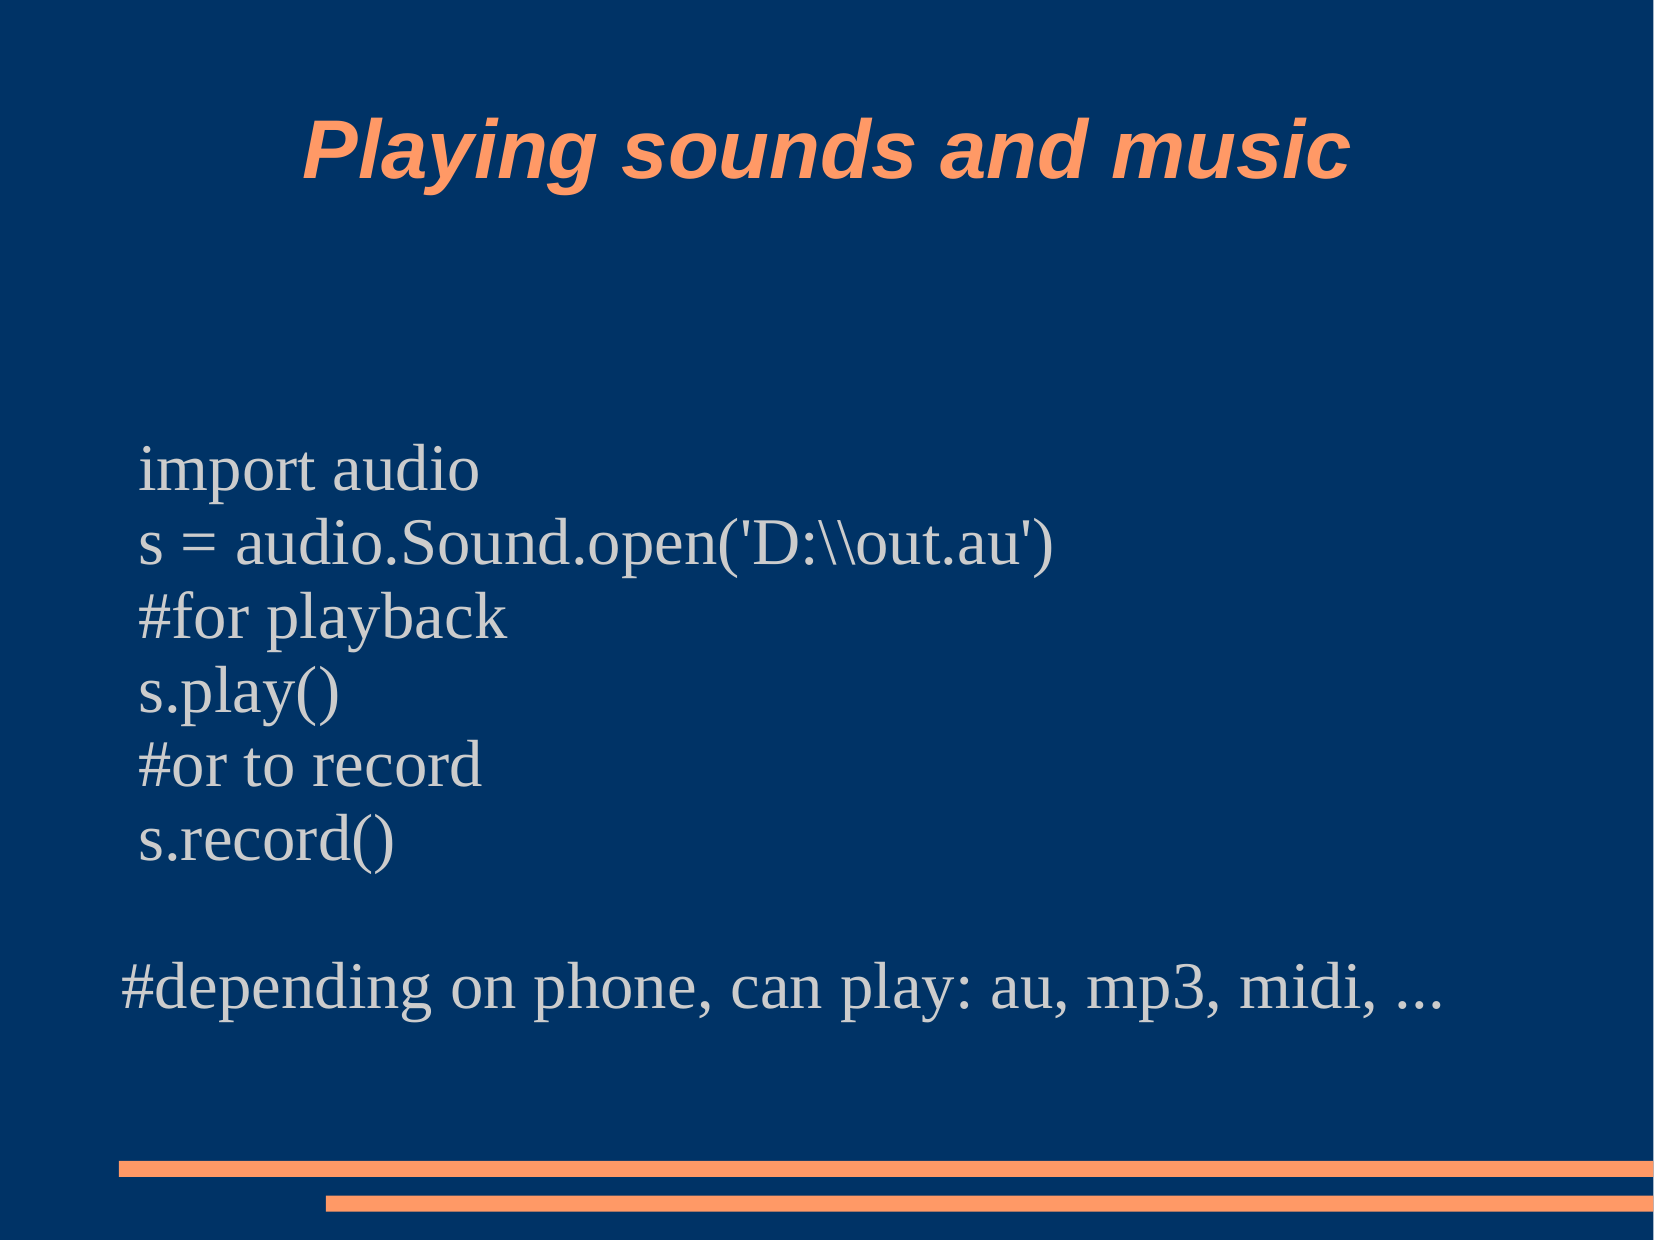

# Playing sounds and music
 import audio
 s = audio.Sound.open('D:\\out.au')
 #for playback
 s.play()
 #or to record
 s.record()
#depending on phone, can play: au, mp3, midi, ...